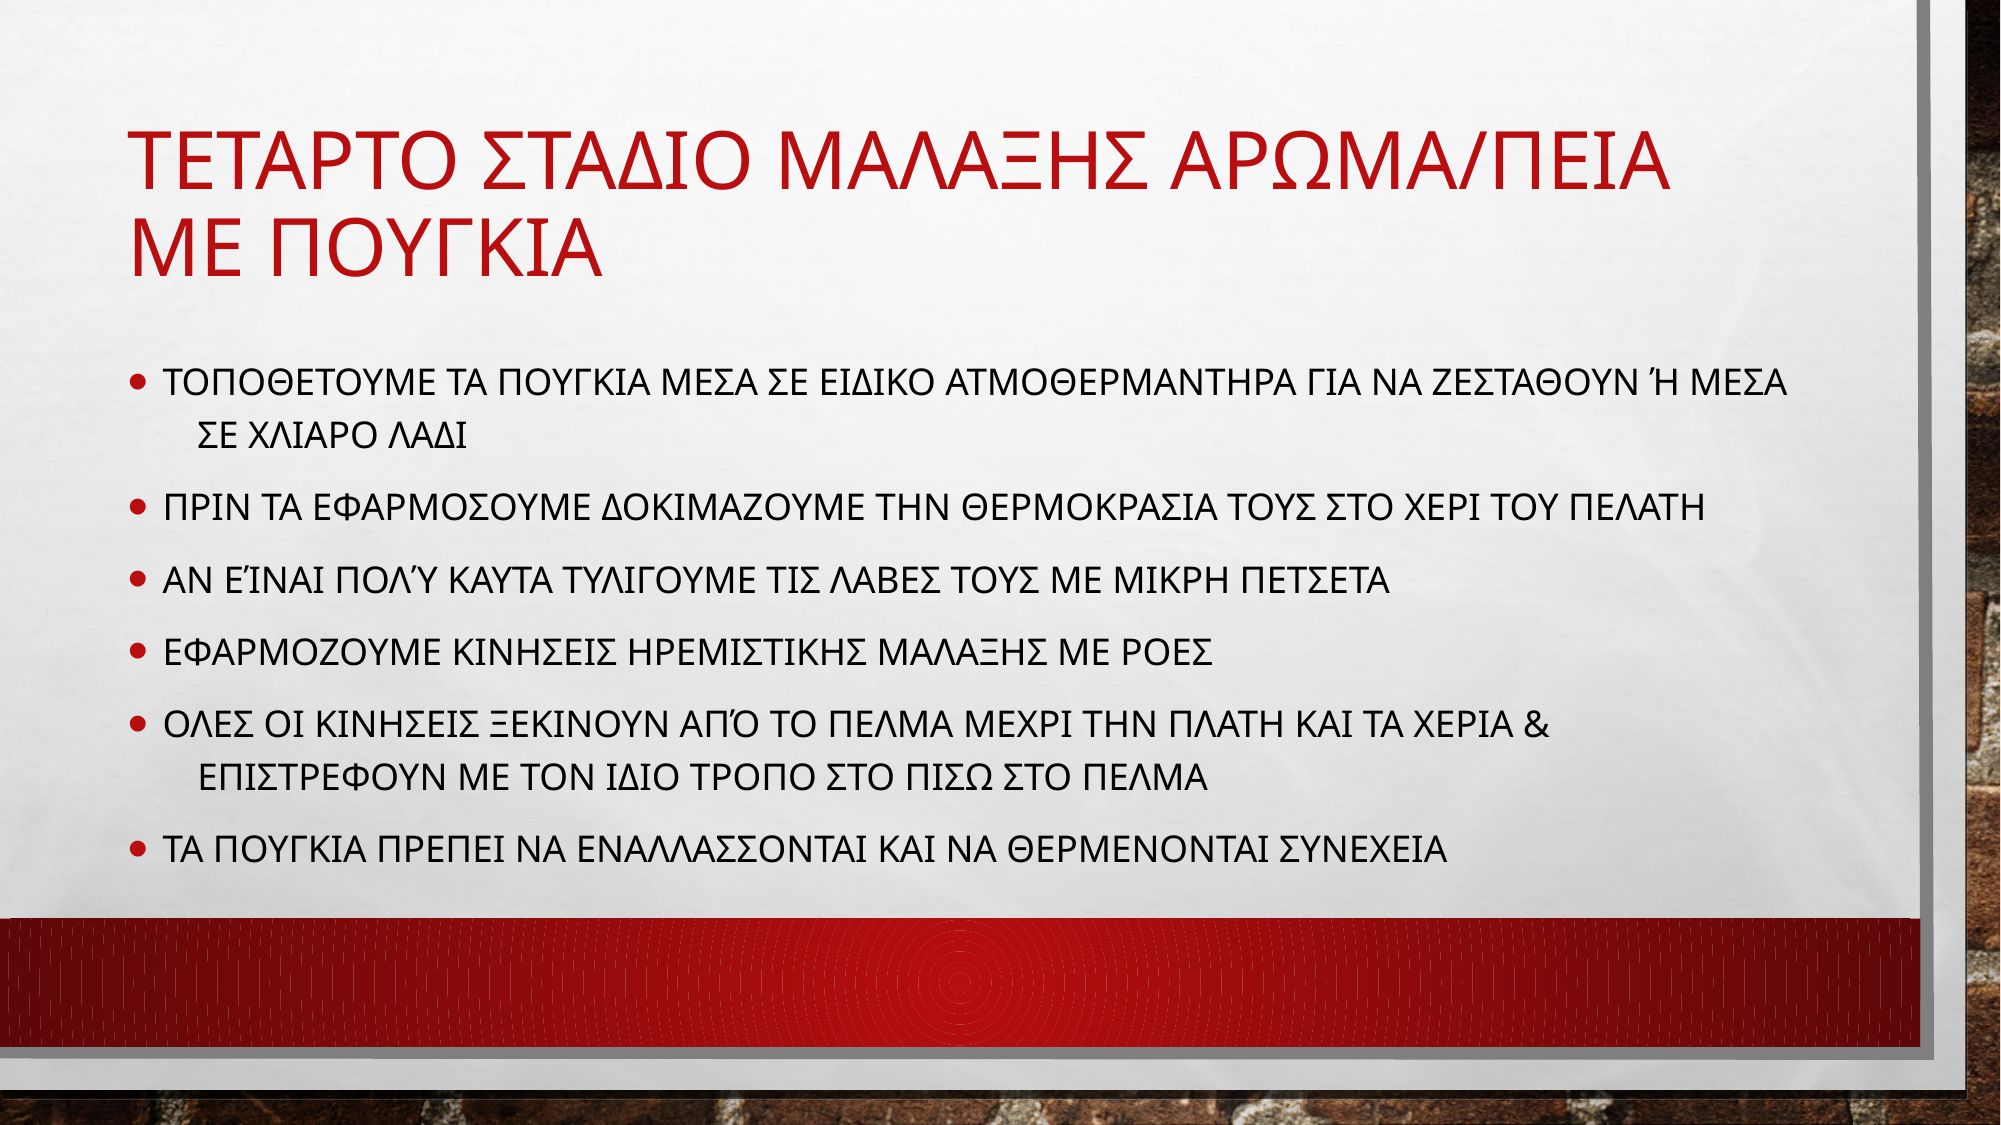

# Τεταρτο σταδιο μαλαξησ αρωμα/πεια με πουγκια
Τοποθετουμε τα πουγκια μεσα σε ειδικο ατμοθερμαντηρα για να ζεσταθουν ή μεσα σε χλιαρο λαδι
Πριν τα εφαρμοσουμε δοκιμαζουμε την θερμοκρασια τους στο χερι του πελατη
Αν είναι πολύ καυτα τυλιγουμε τις λαβεσ τους με μικρη πετσετα
Εφαρμοζουμε κινησεισ ηρεμιστικησ μαλαξησ με ροεσ
Ολεσ οι κινησεισ ξεκινουν από το πελμα μεχρι την πλατη και τα χερια & επιστρεφουν με τον ιδιο τροπο στο πισω στο πελμα
Τα πουγκια πρεπει να εναλλασσονται και να θερμενονται συνεχεια